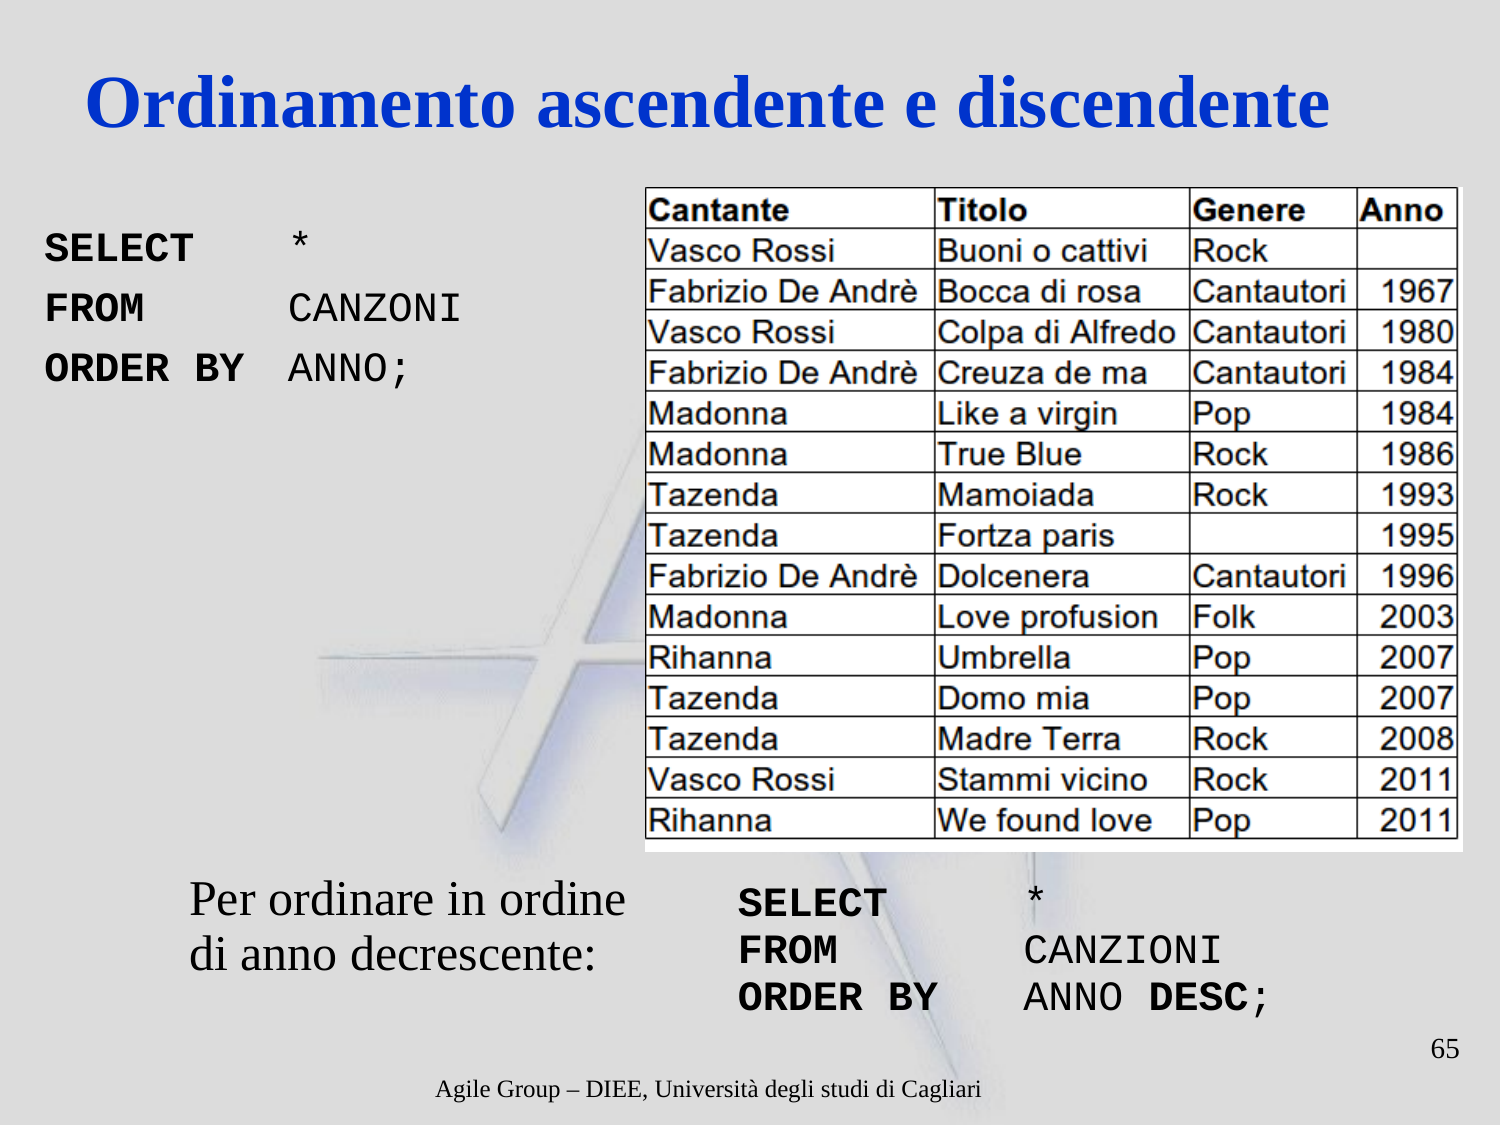

# Ordinamento ascendente e discendente
SELECT 	*
FROM	CANZONI
ORDER BY	ANNO;
Per ordinare in ordine
di anno decrescente:
SELECT 	*
FROM		CANZIONI
ORDER BY	ANNO DESC;
65